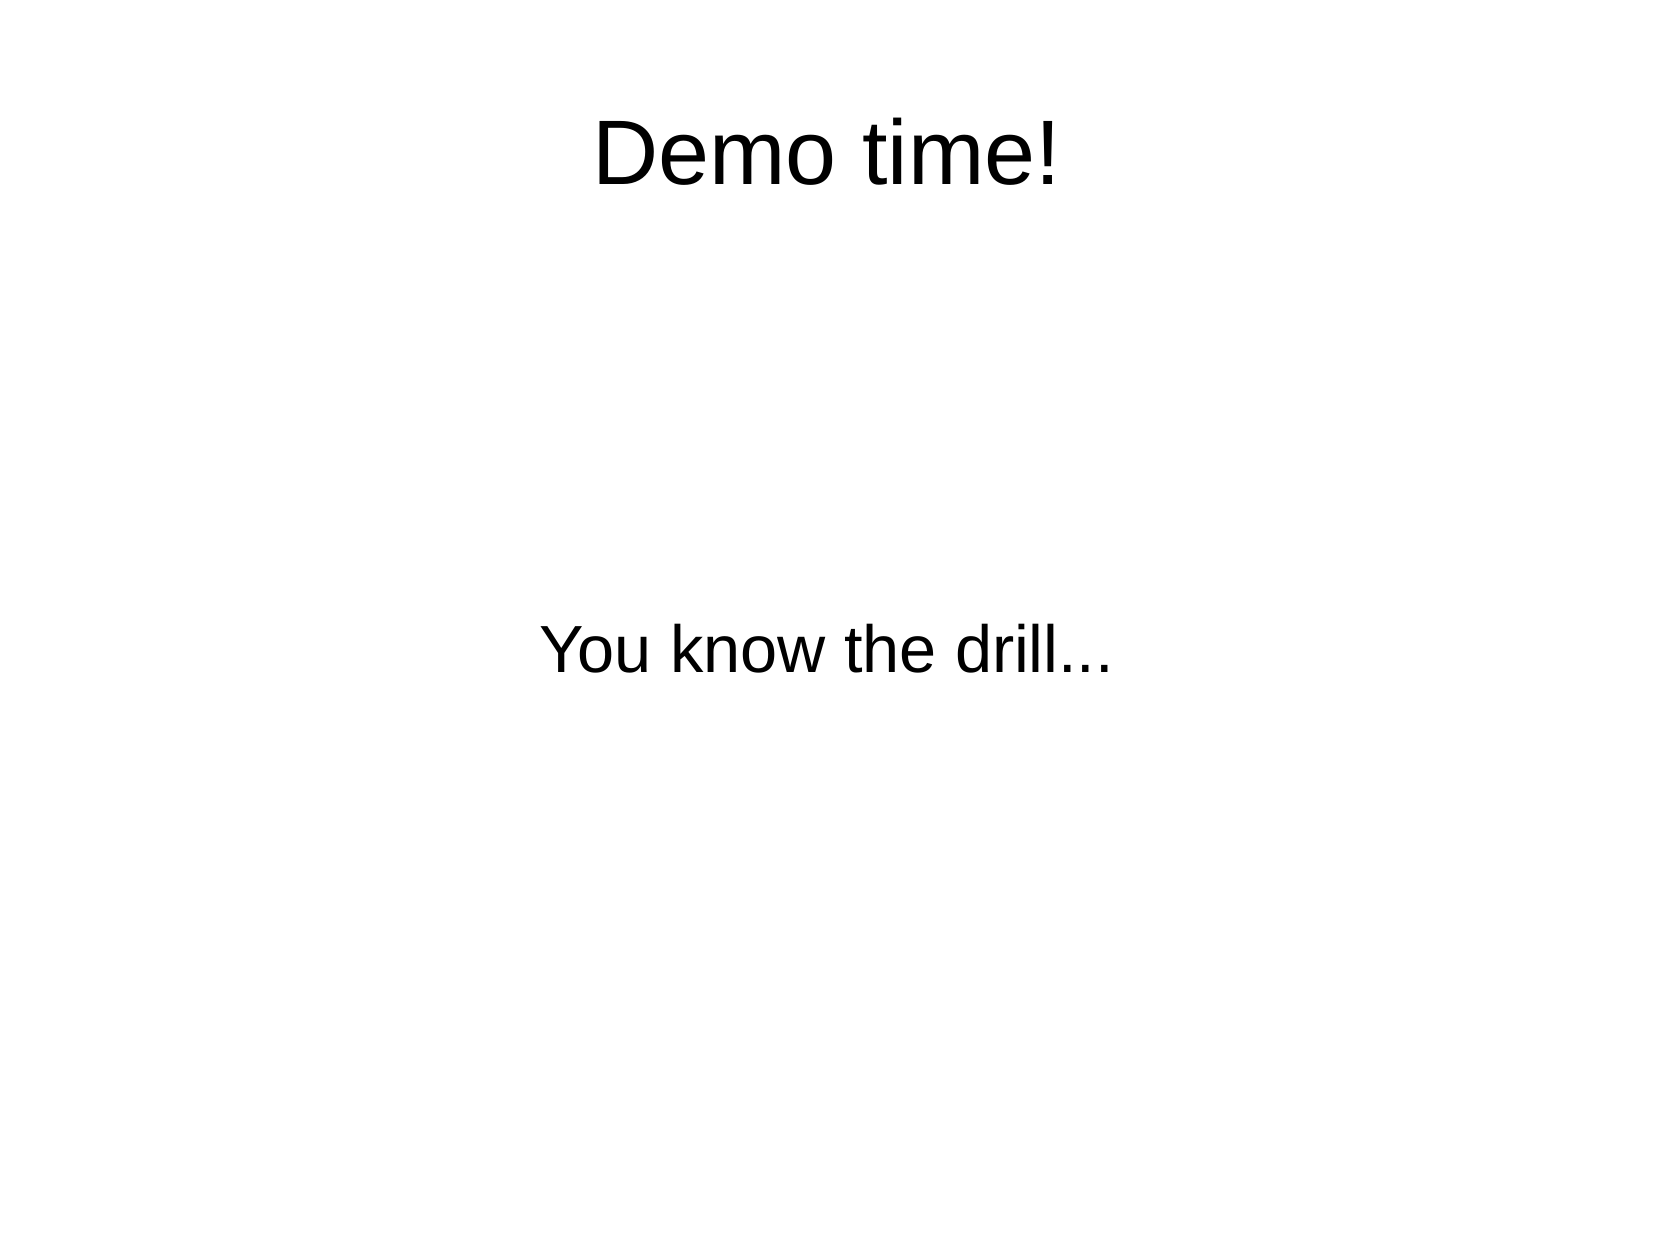

# Demo time!
You know the drill...